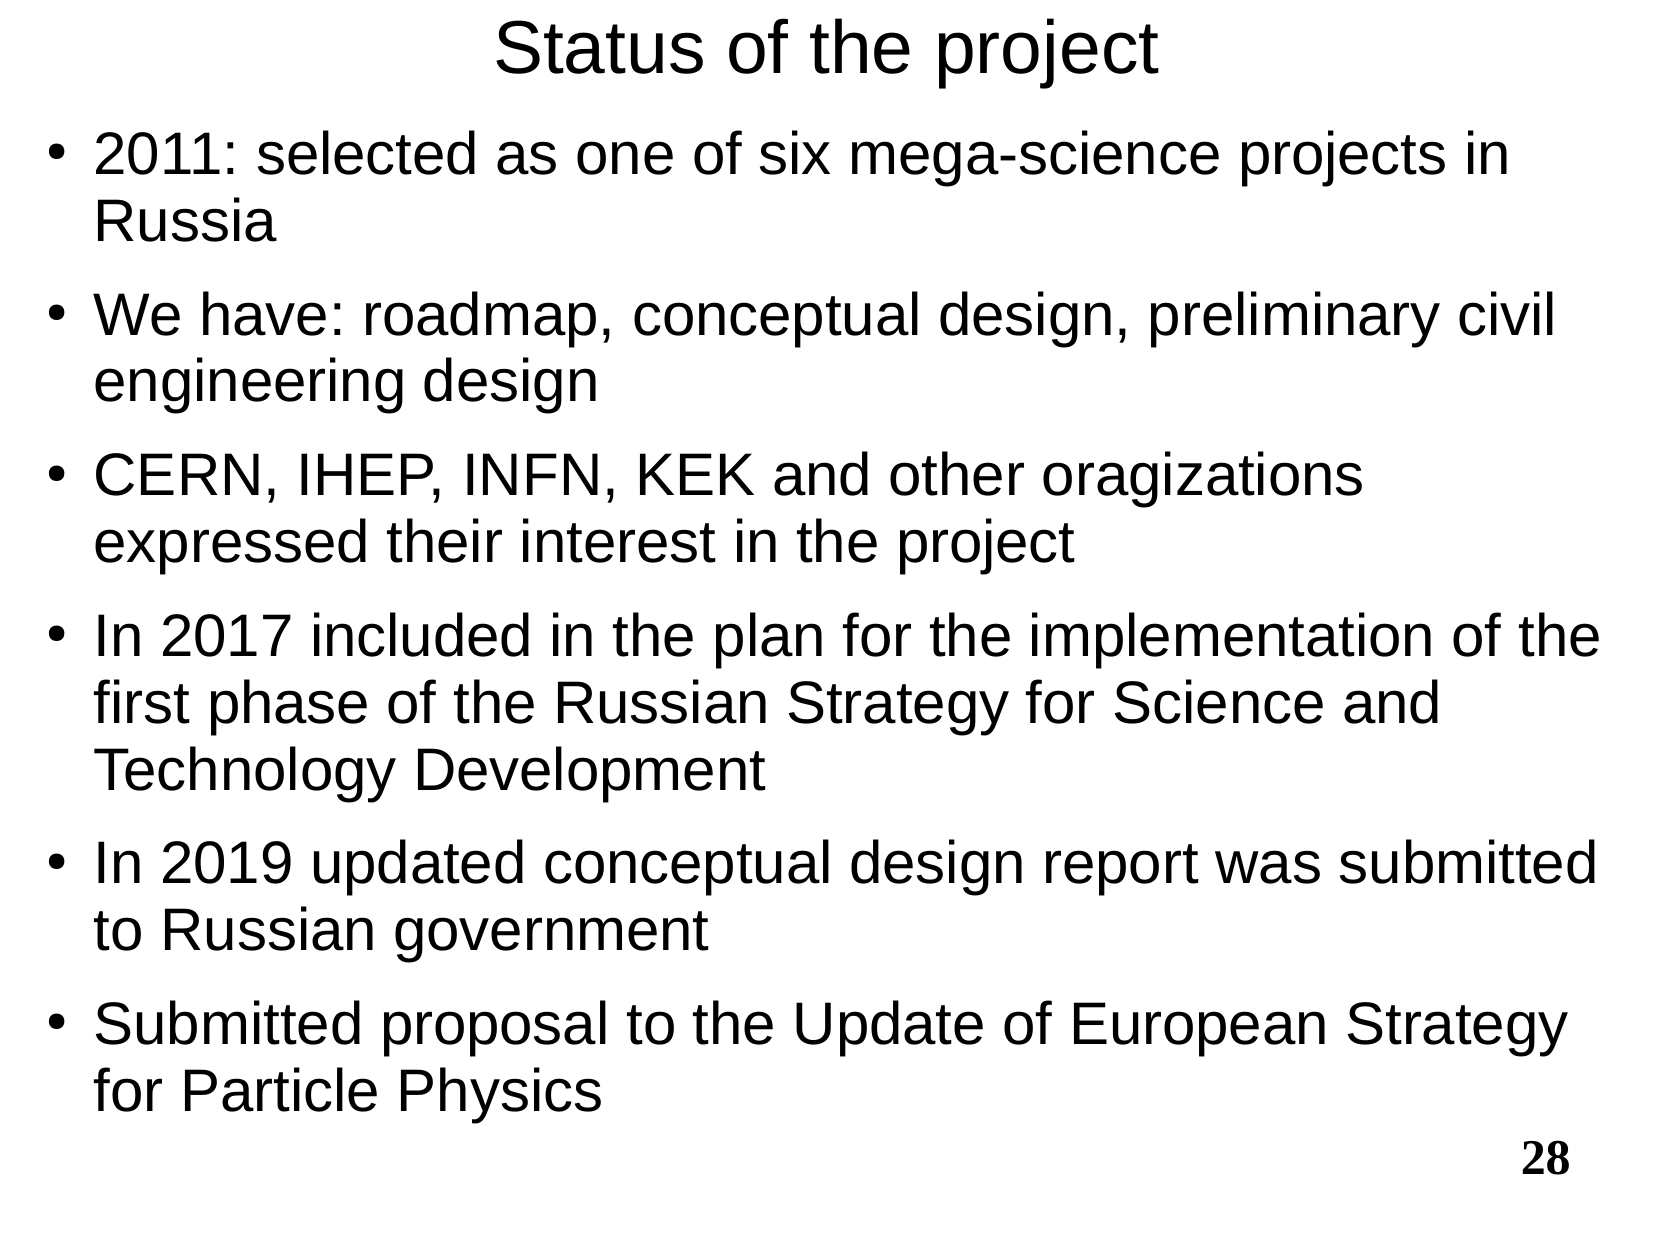

# Status of the project
2011: selected as one of six mega-science projects in Russia
We have: roadmap, conceptual design, preliminary civil engineering design
CERN, IHEP, INFN, KEK and other oragizations expressed their interest in the project
In 2017 included in the plan for the implementation of the first phase of the Russian Strategy for Science and Technology Development
In 2019 updated conceptual design report was submitted to Russian government
Submitted proposal to the Update of European Strategy for Particle Physics
28